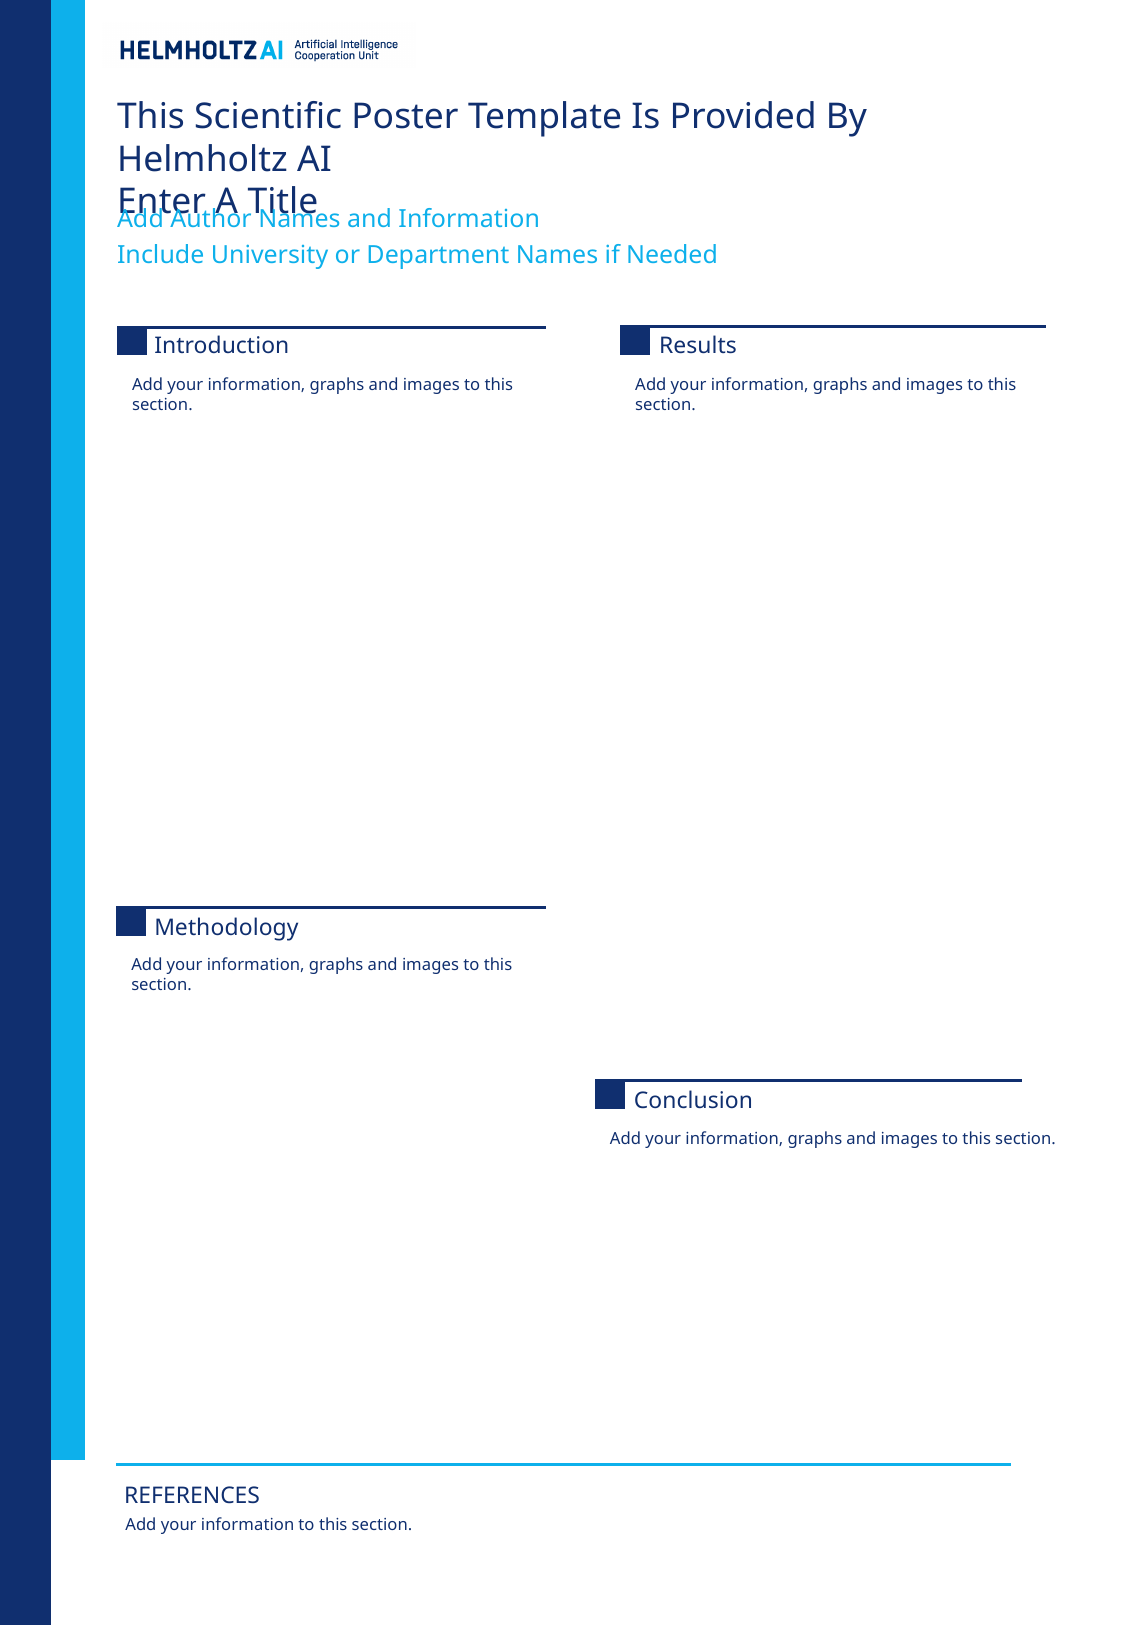

This Scientific Poster Template Is Provided By Helmholtz AI
Enter A Title
Add Author Names and Information
Include University or Department Names if Needed
Introduction
Results
Add your information, graphs and images to this section.
Add your information, graphs and images to this section.
Methodology
Add your information, graphs and images to this section.
Conclusion
Add your information, graphs and images to this section.
REFERENCES
Add your information to this section.